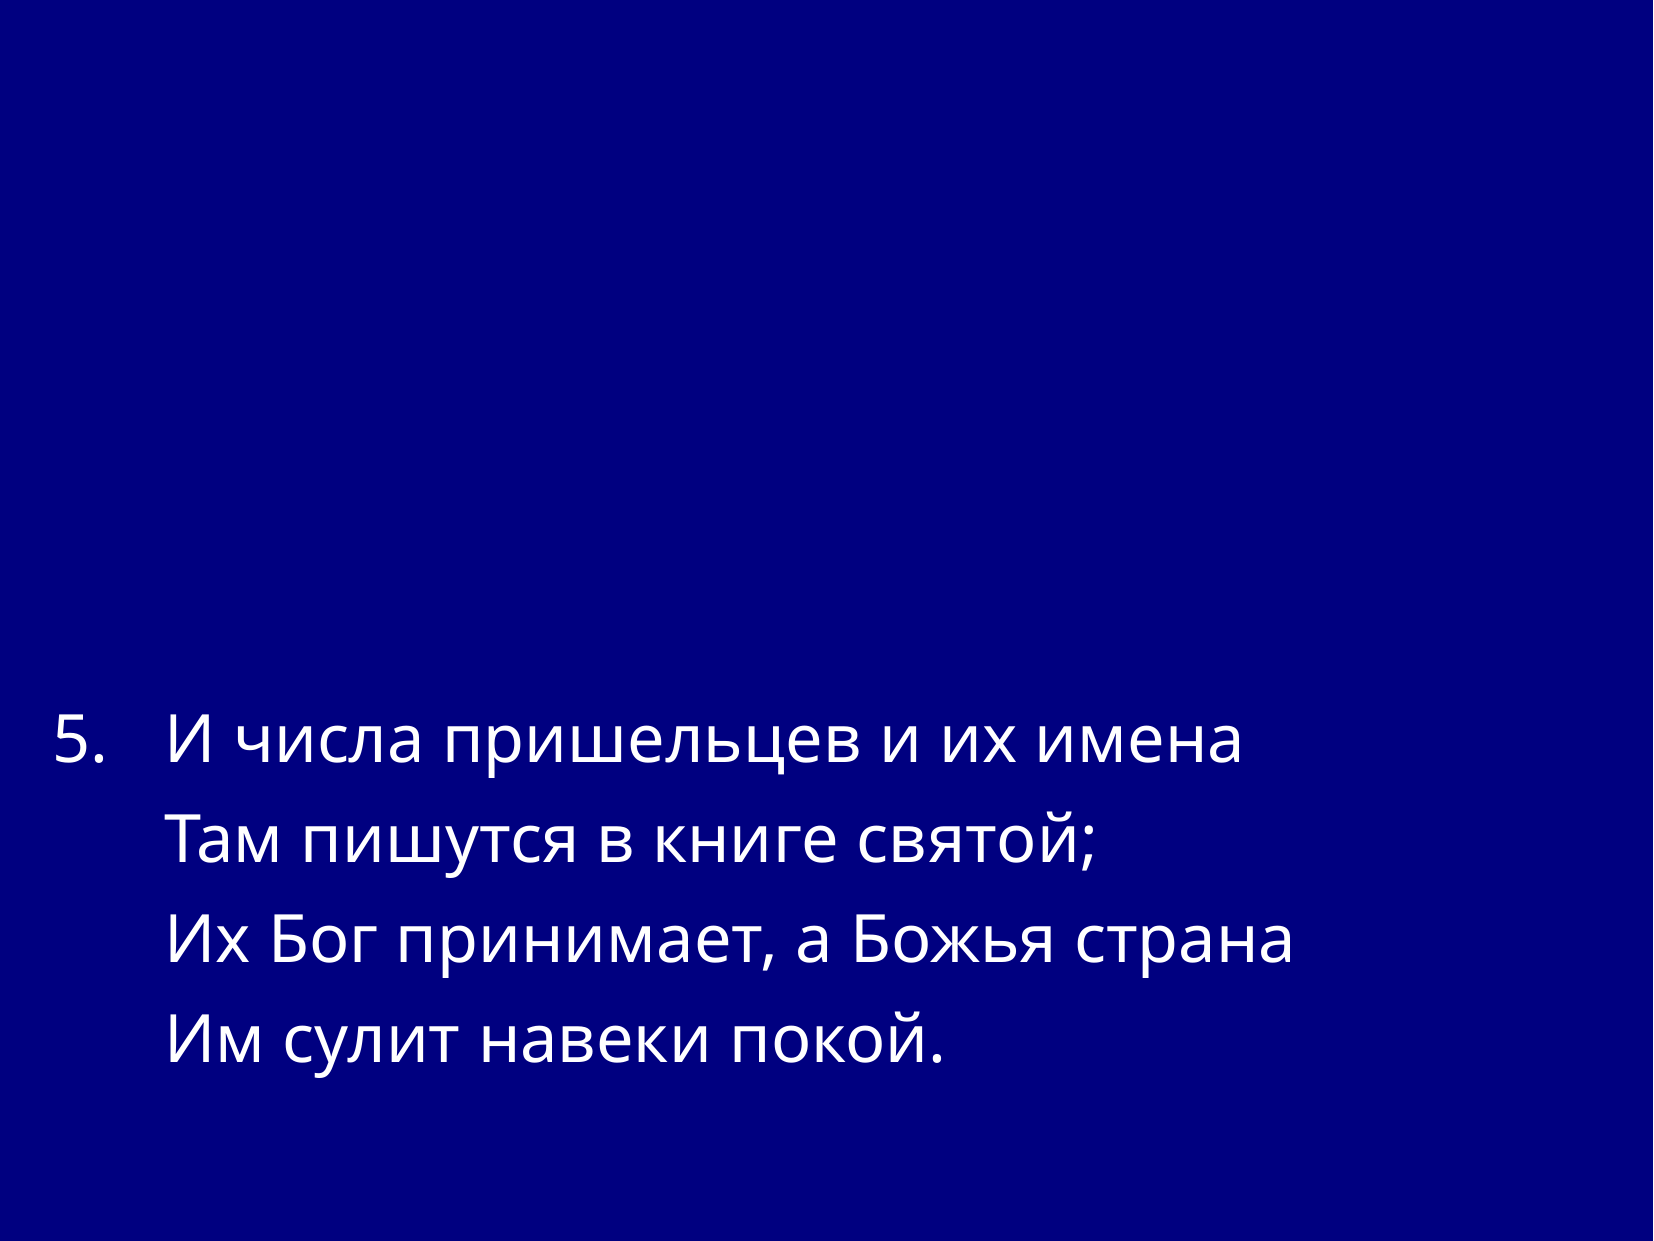

5.	И числа пришельцев и их имена
	Там пишутся в книге святой;
	Их Бог принимает, а Божья страна
	Им сулит навеки покой.